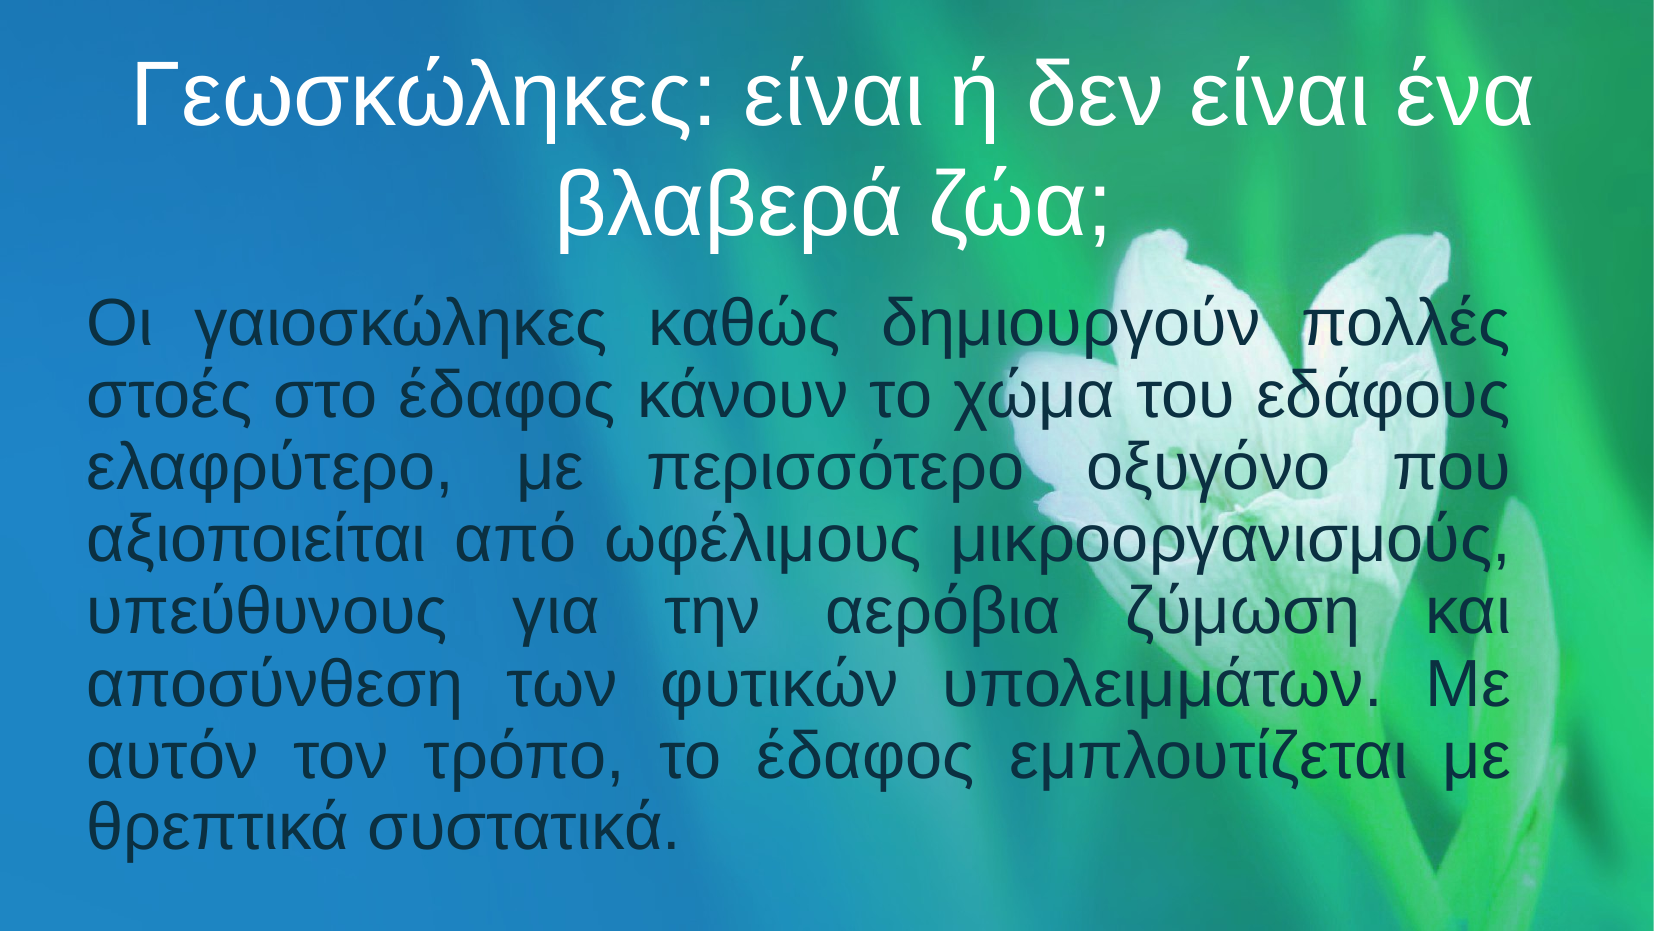

# Γεωσκώληκες: είναι ή δεν είναι ένα βλαβερά ζώα;
Οι γαιοσκώληκες καθώς δημιουργούν πολλές στοές στο έδαφος κάνουν το χώμα του εδάφους ελαφρύτερο, με περισσότερο οξυγόνο που αξιοποιείται από ωφέλιμους μικροοργανισμούς, υπεύθυνους για την αερόβια ζύμωση και αποσύνθεση των φυτικών υπολειμμάτων. Με αυτόν τον τρόπο, το έδαφος εμπλουτίζεται με θρεπτικά συστατικά.